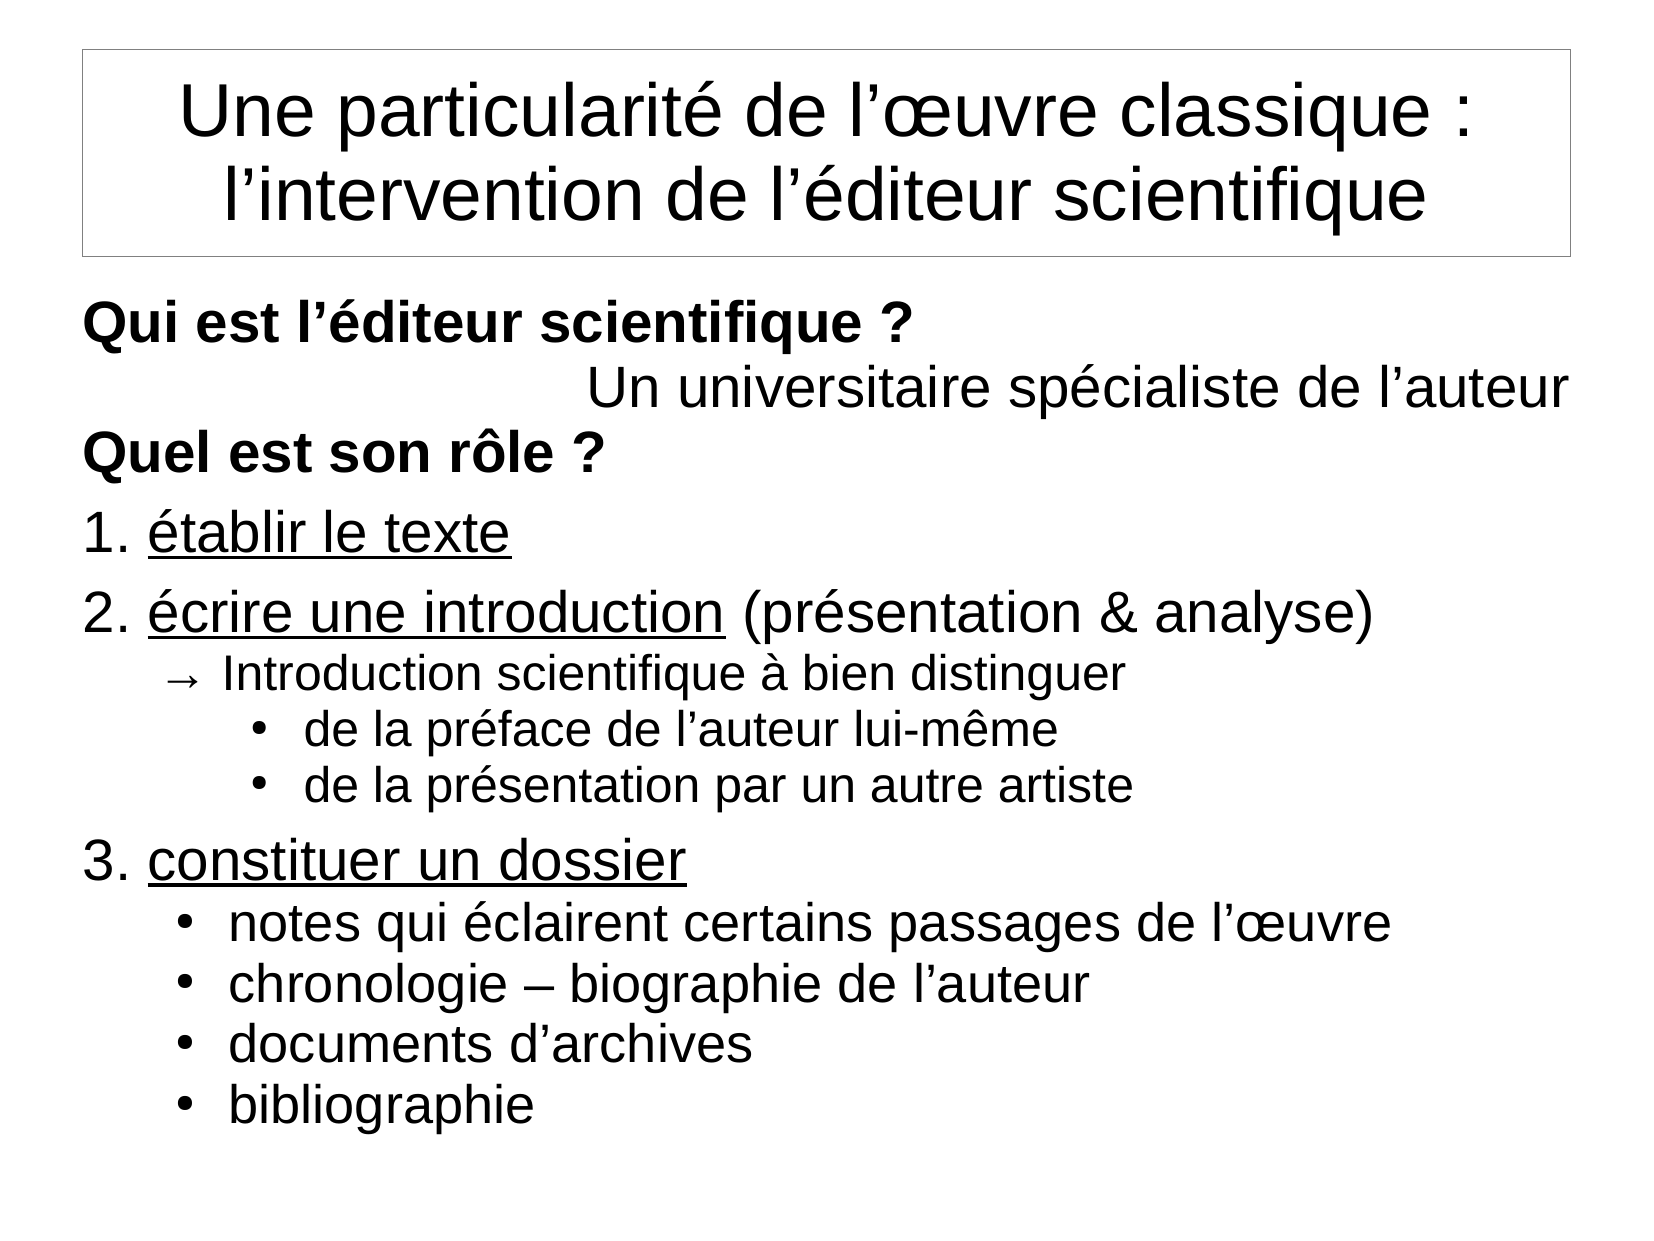

# Une particularité de l’œuvre classique : l’intervention de l’éditeur scientifique
Qui est l’éditeur scientifique ?
Un universitaire spécialiste de l’auteur
Quel est son rôle ?
1. établir le texte
2. écrire une introduction (présentation & analyse)
→ Introduction scientifique à bien distinguer
de la préface de l’auteur lui-même
de la présentation par un autre artiste
3. constituer un dossier
notes qui éclairent certains passages de l’œuvre
chronologie – biographie de l’auteur
documents d’archives
bibliographie